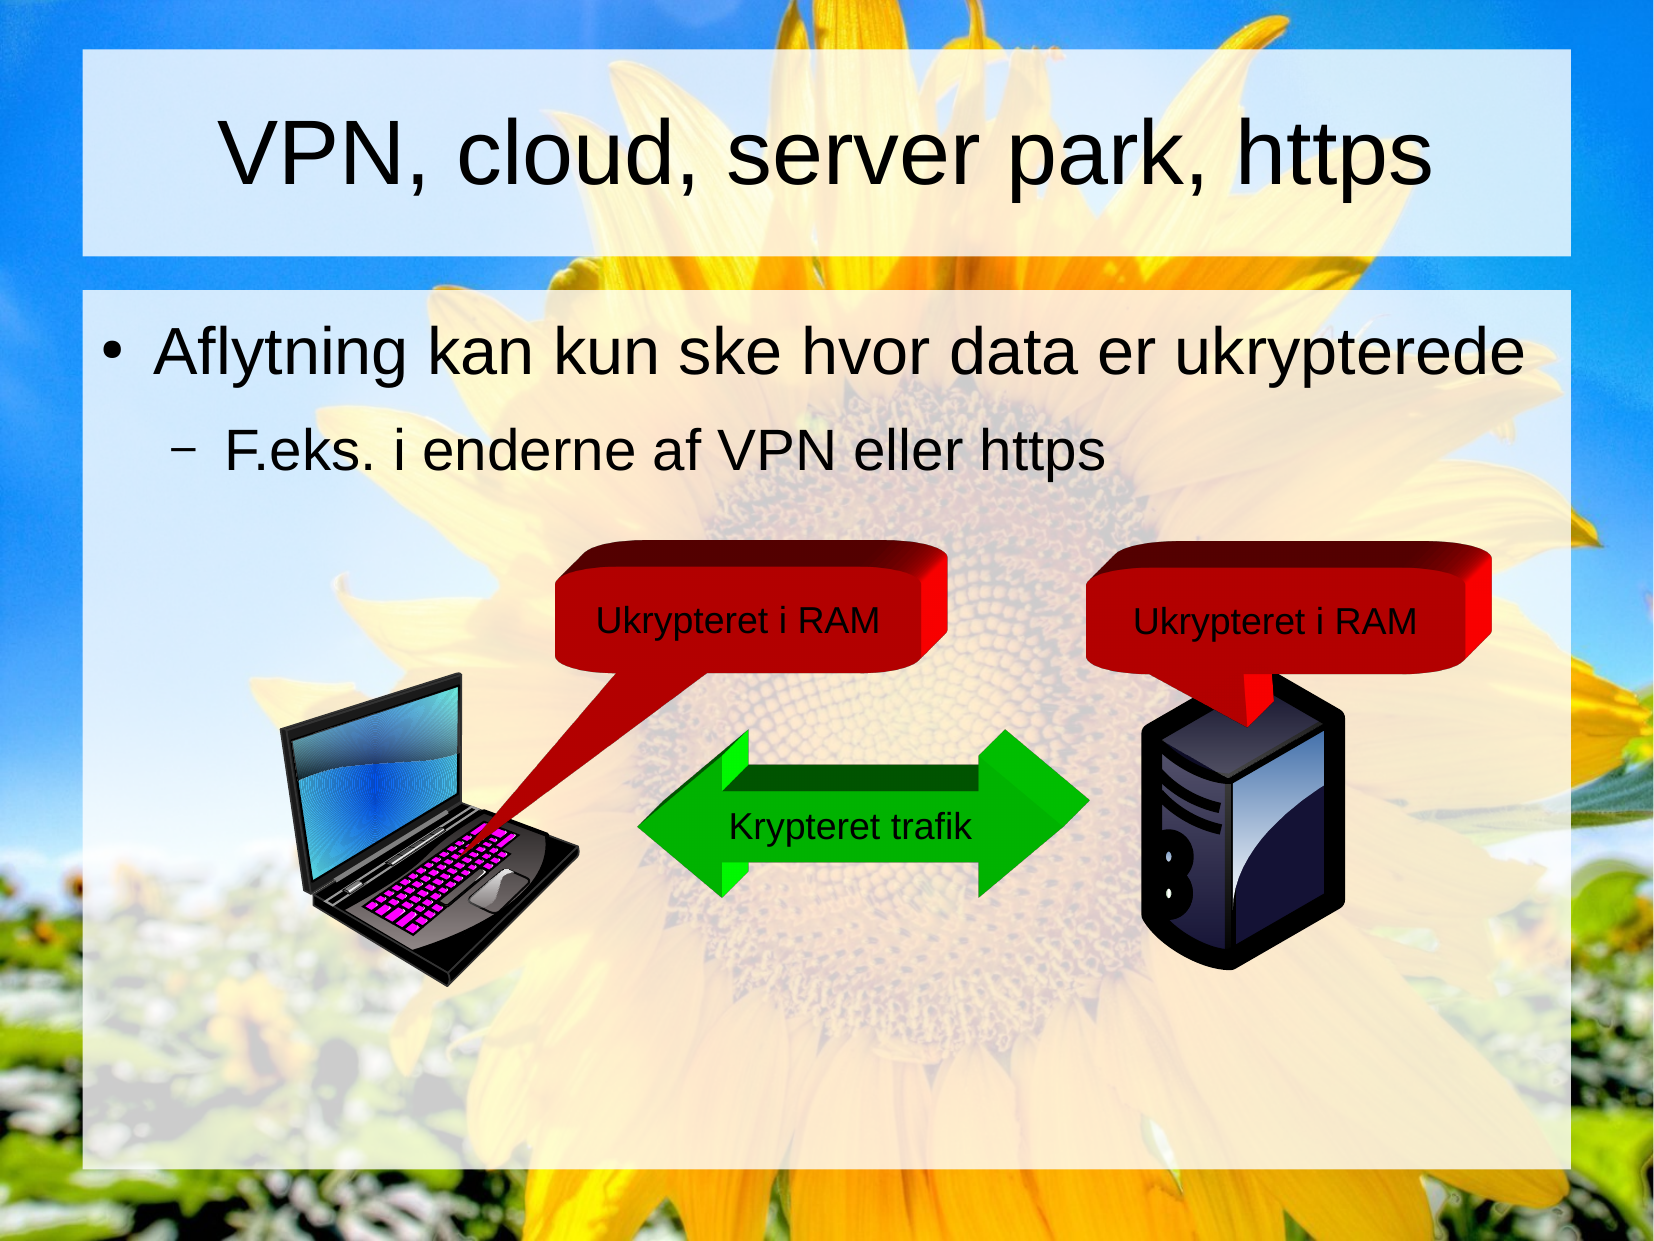

# VPN, cloud, server park, https
Aflytning kan kun ske hvor data er ukrypterede
F.eks. i enderne af VPN eller https
Ukrypteret i RAM
Ukrypteret i RAM
Krypteret trafik